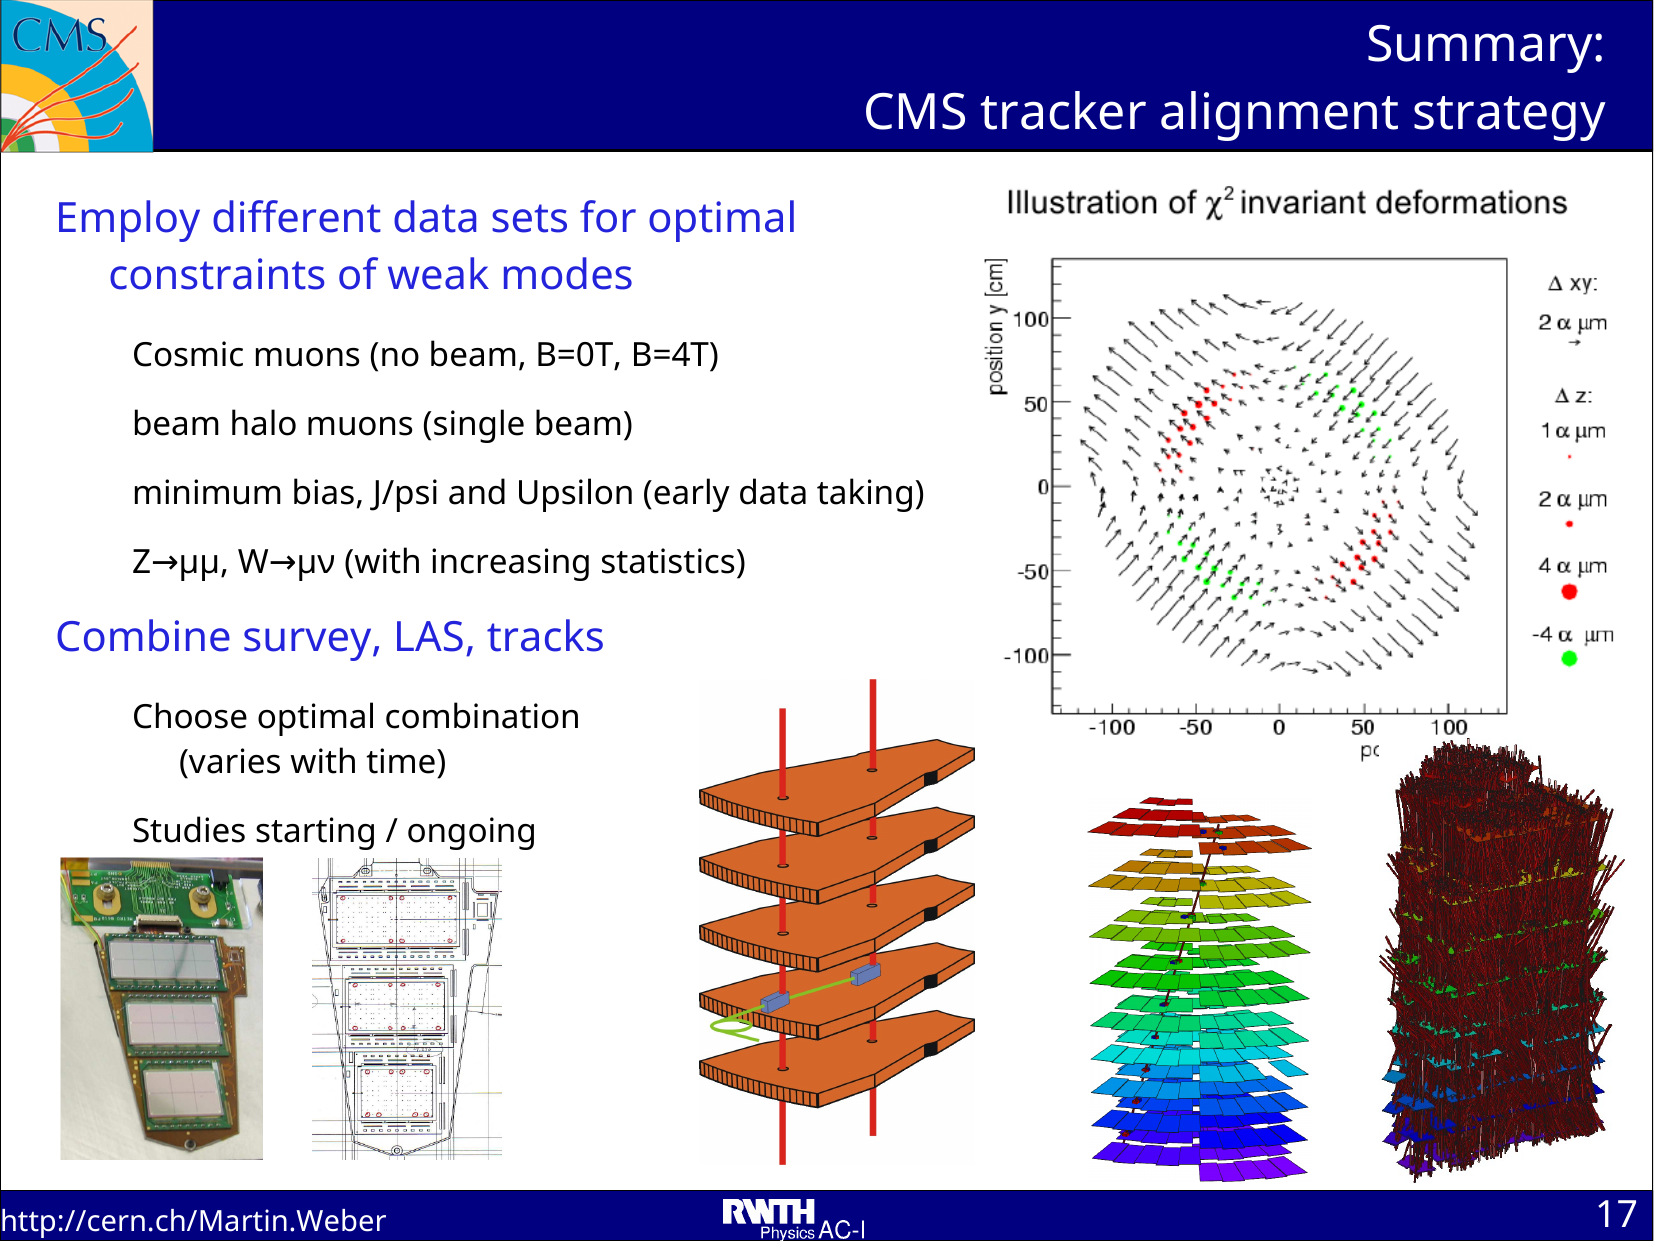

# Summary: CMS tracker alignment strategy
Employ different data sets for optimal constraints of weak modes
Cosmic muons (no beam, B=0T, B=4T)
beam halo muons (single beam)
minimum bias, J/psi and Upsilon (early data taking)
Z→µµ, W→µν (with increasing statistics)
Combine survey, LAS, tracks
Choose optimal combination
(varies with time)
Studies starting / ongoing